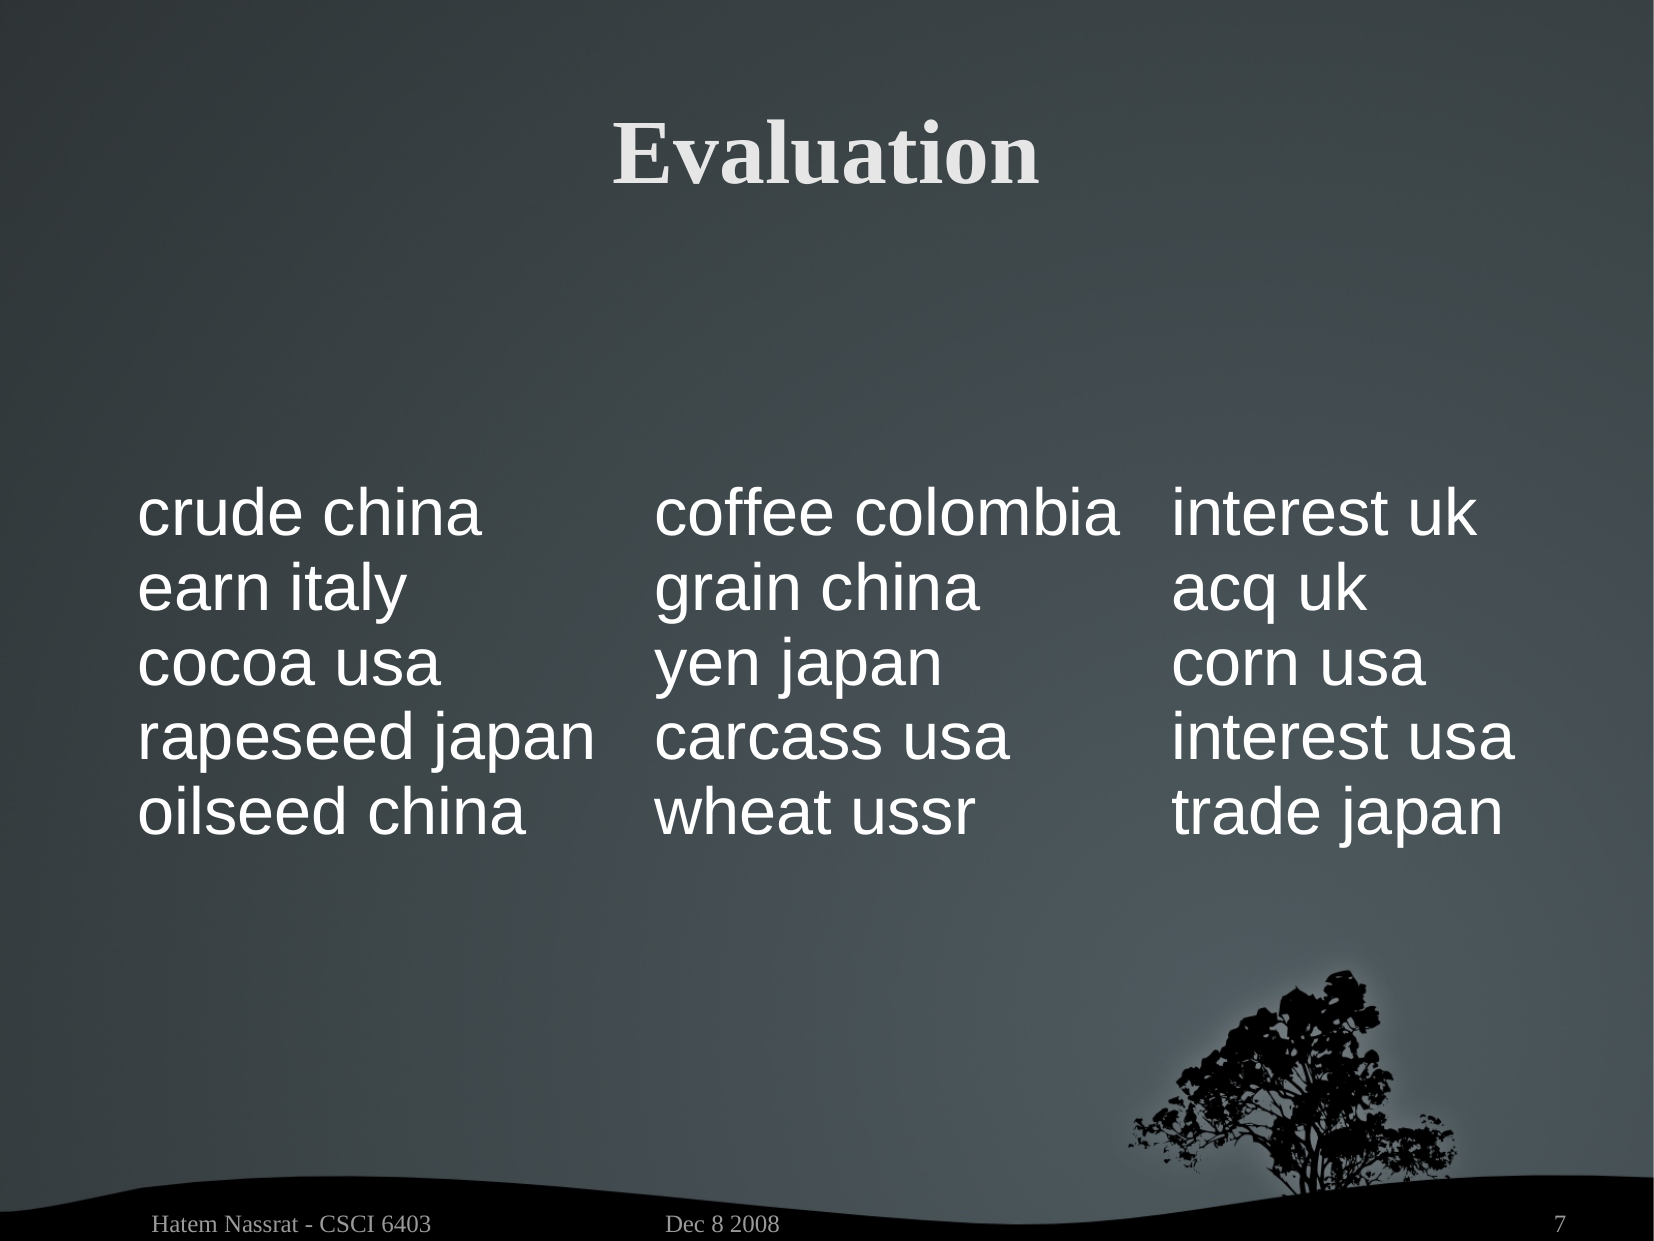

# Evaluation
crude china			coffee colombia 	interest uk
earn italy 			grain china 		acq uk
cocoa usa 		yen japan 		corn usa
rapeseed japan 	carcass usa 	interest usa
oilseed china 		wheat ussr 		trade japan
Hatem Nassrat - CSCI 6403
Dec 8 2008
7